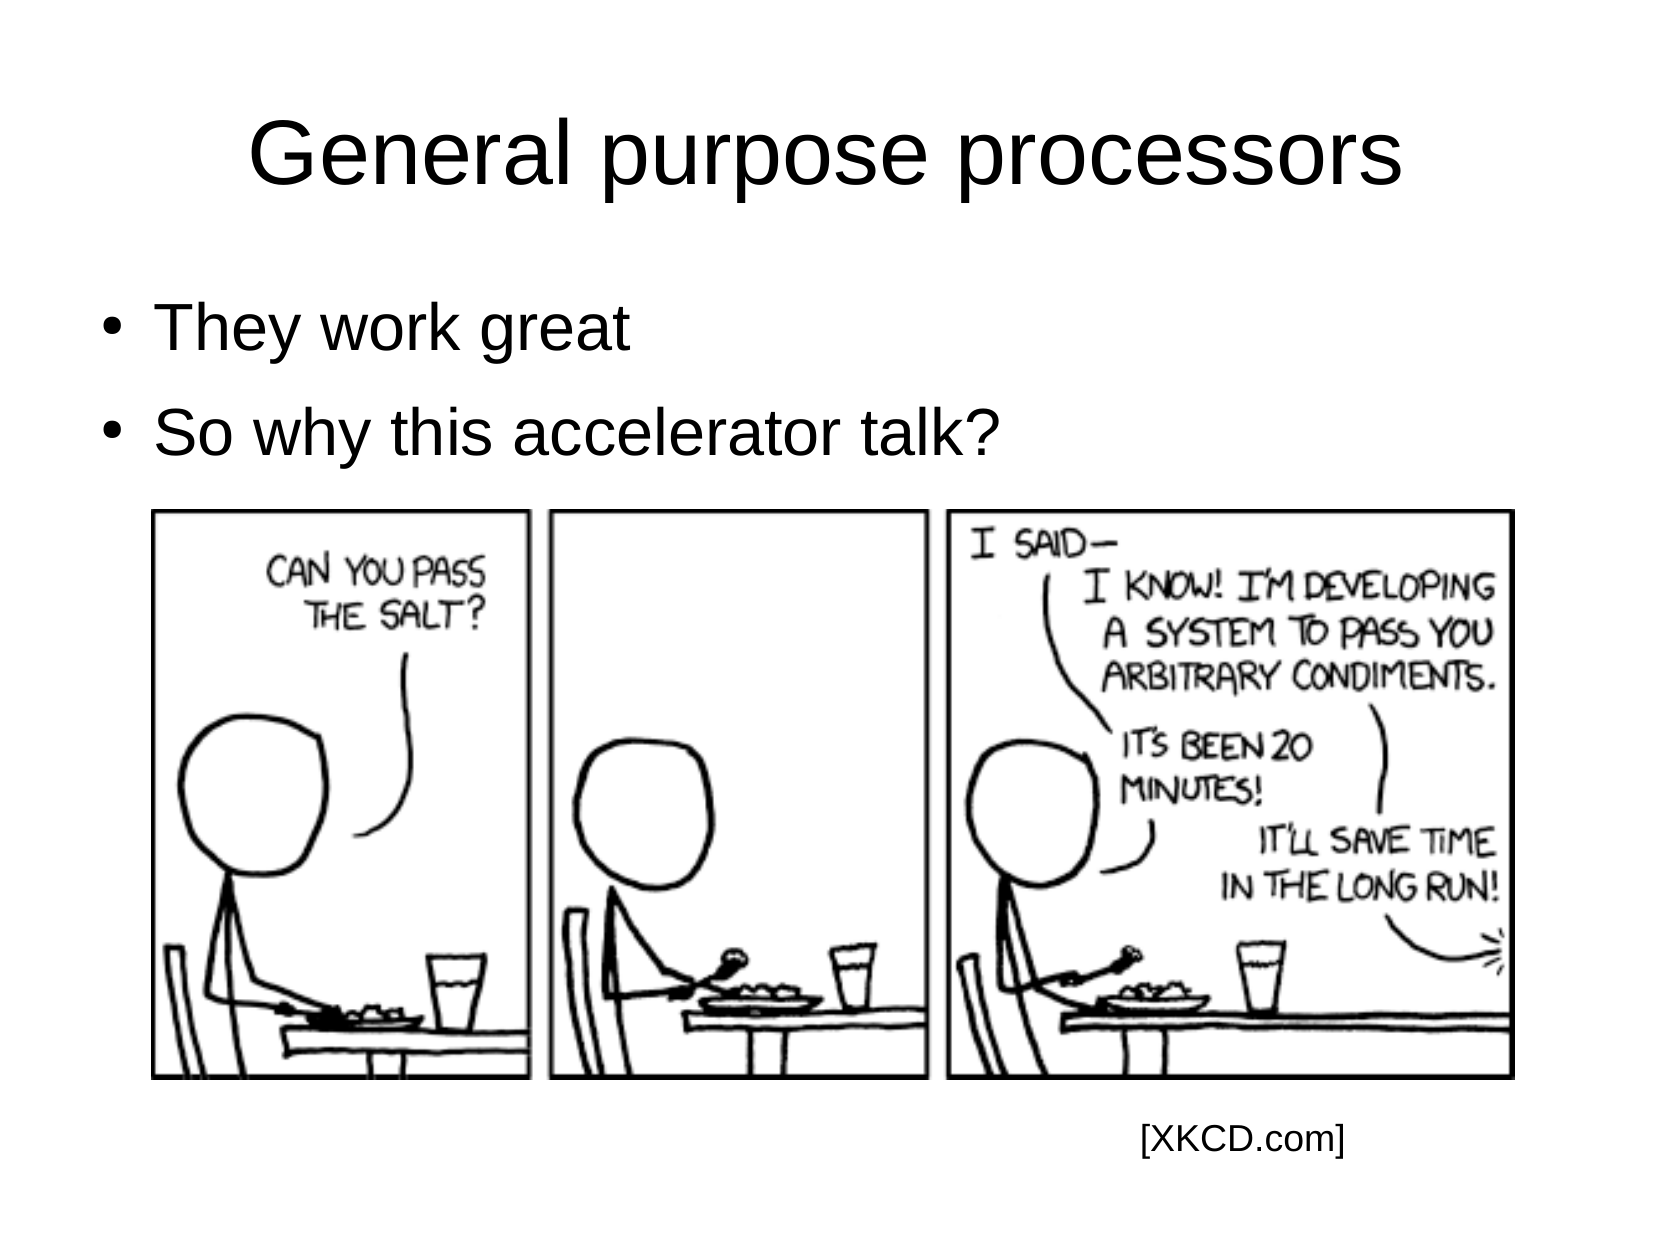

# General purpose processors
They work great
So why this accelerator talk?
[XKCD.com]